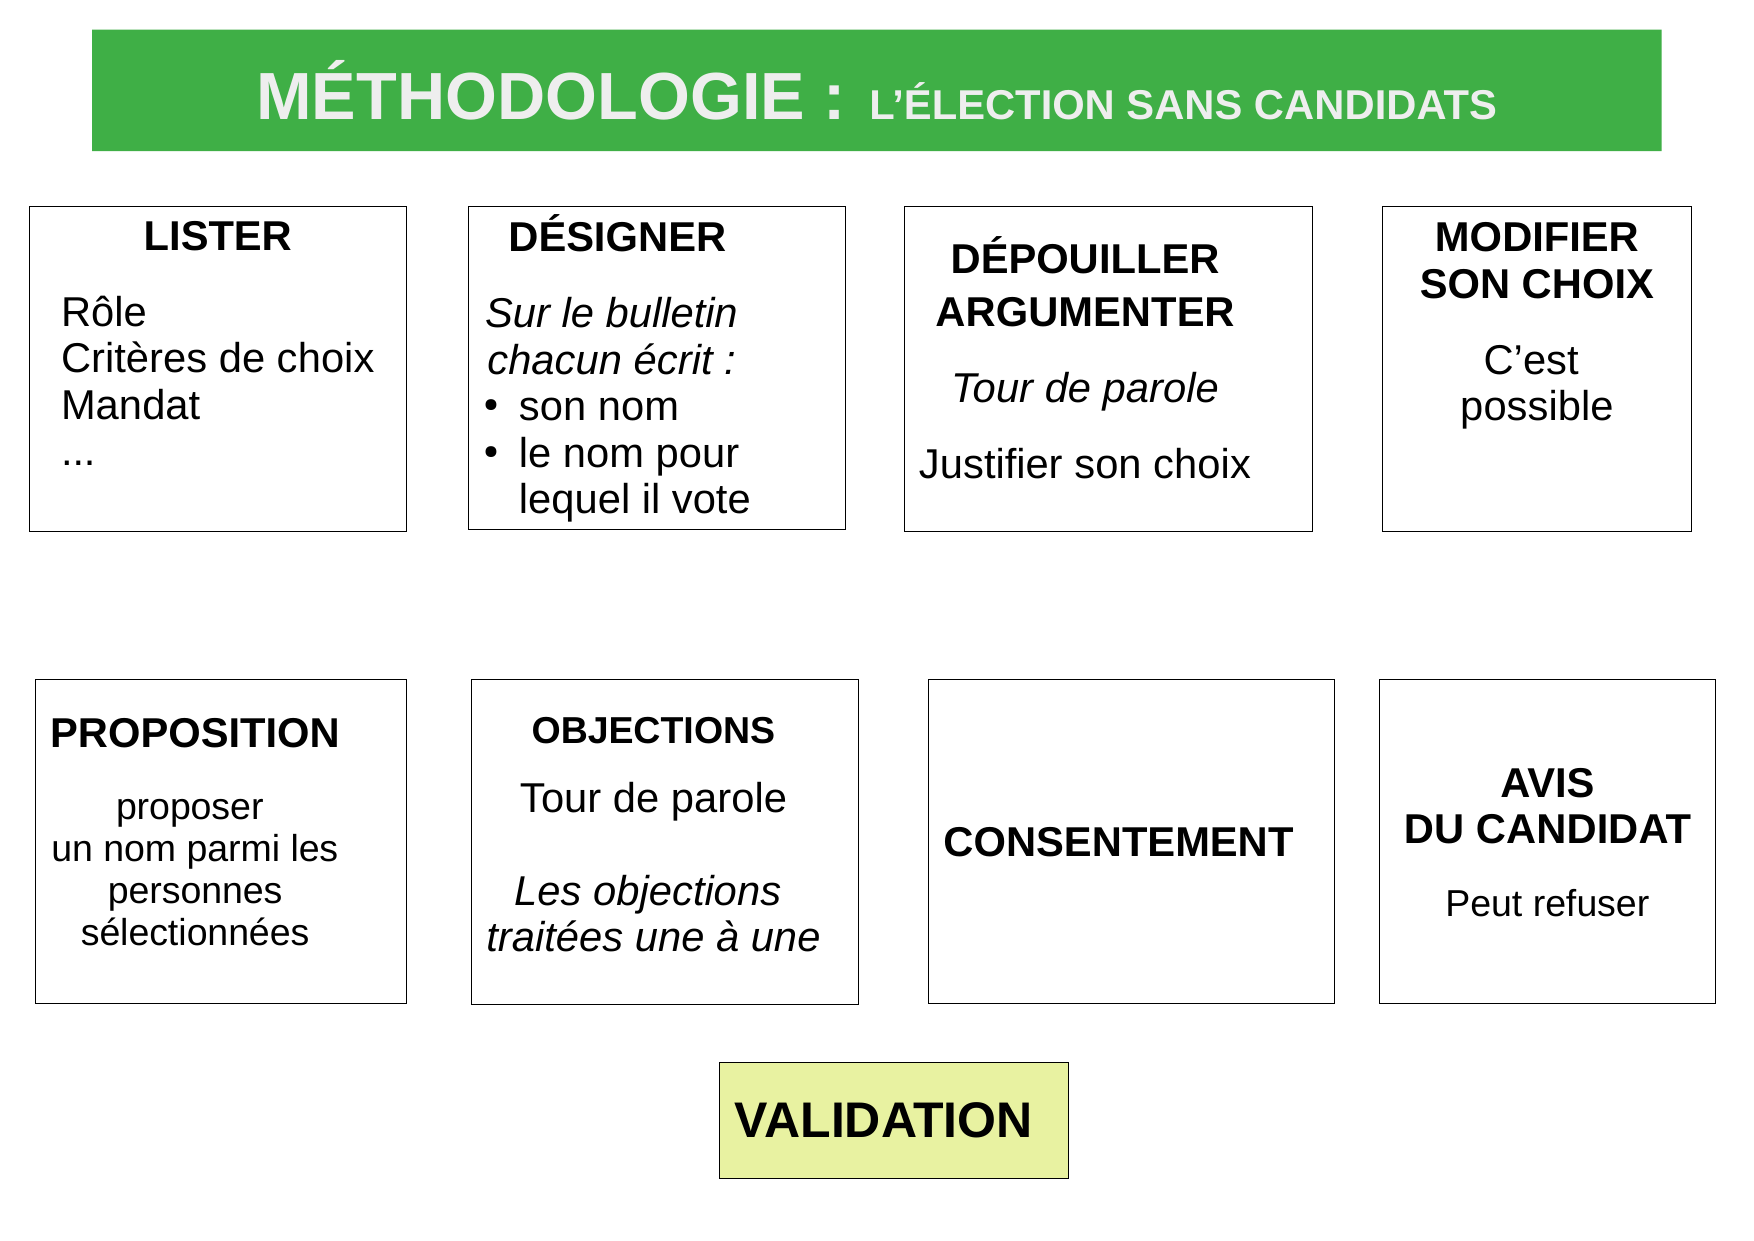

# MÉTHODOLOGIE : L’ÉLECTION SANS CANDIDATS
LISTER
Rôle
Critères de choix
Mandat
...
DÉSIGNER
Sur le bulletin
chacun écrit :
son nom
le nom pour lequel il vote
DÉPOUILLER
ARGUMENTER
Tour de parole
Justifier son choix
MODIFIER
SON CHOIX
C’est
possible
PROPOSITION
proposer
un nom parmi les personnes sélectionnées
OBJECTIONS
Tour de parole
Les objections
traitées une à une
CONSENTEMENT
AVIS
DU CANDIDAT
Peut refuser
VALIDATION
Source : UDN